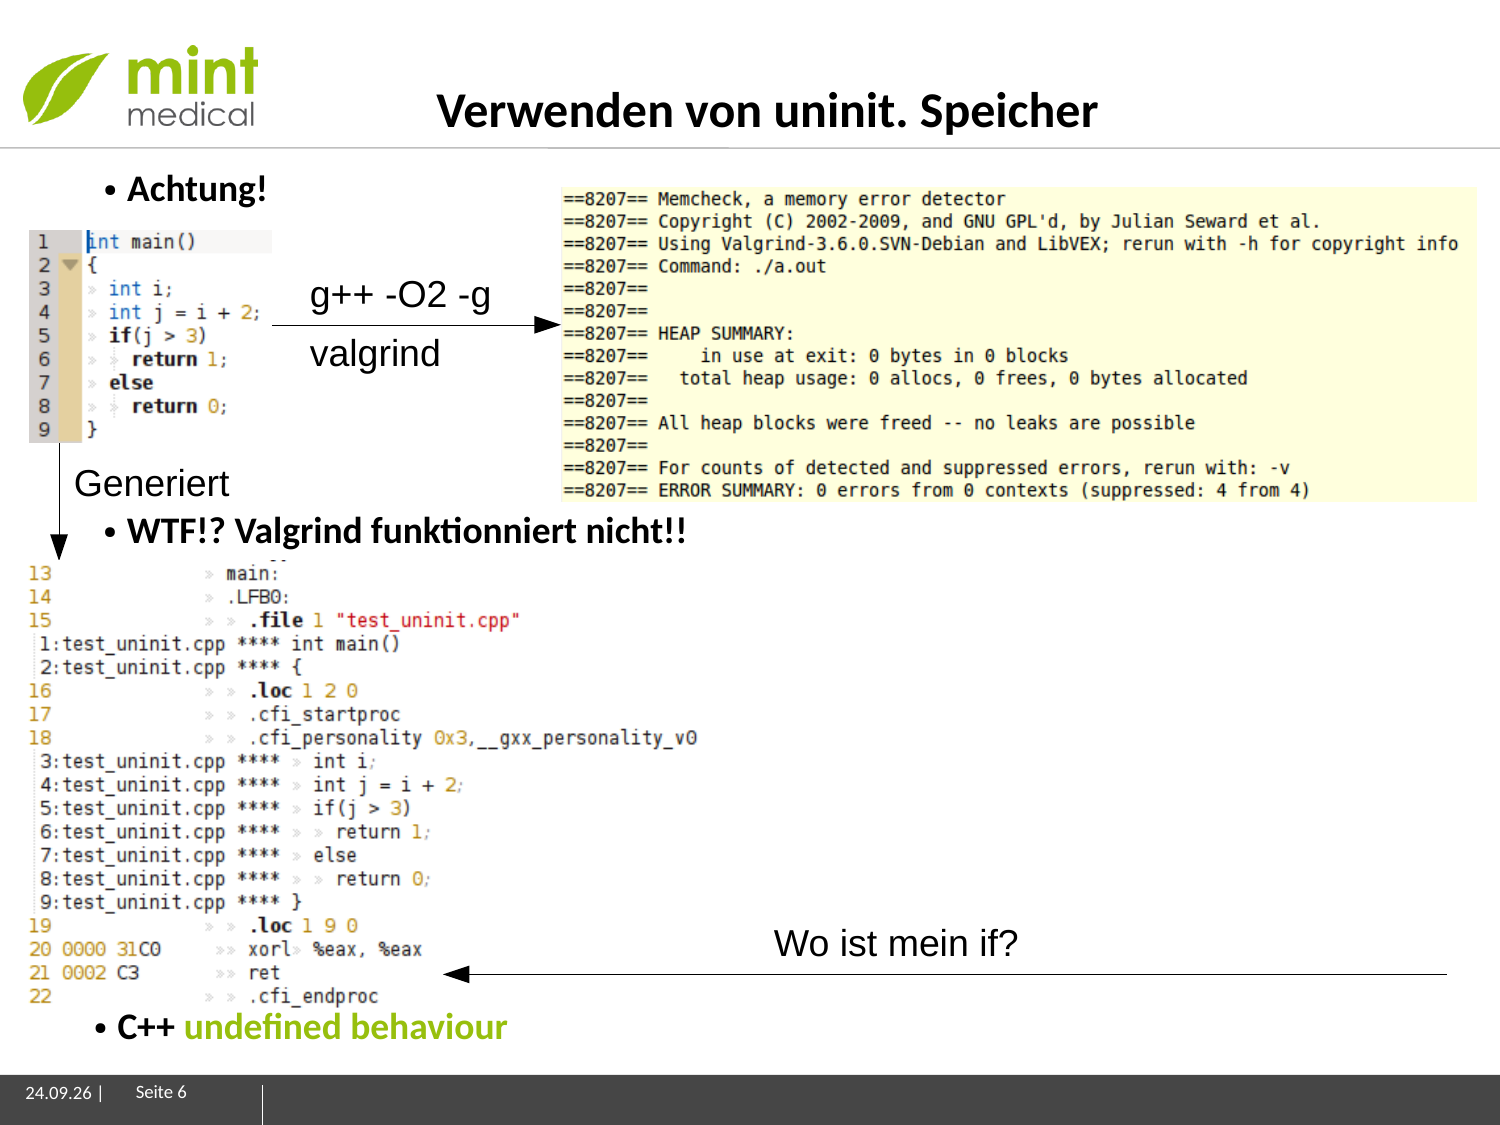

# Verwenden von uninit. Speicher
Achtung!
g++ -O2 -g
valgrind
Generiert
WTF!? Valgrind funktionniert nicht!!
Wo ist mein if?
C++ undefined behaviour